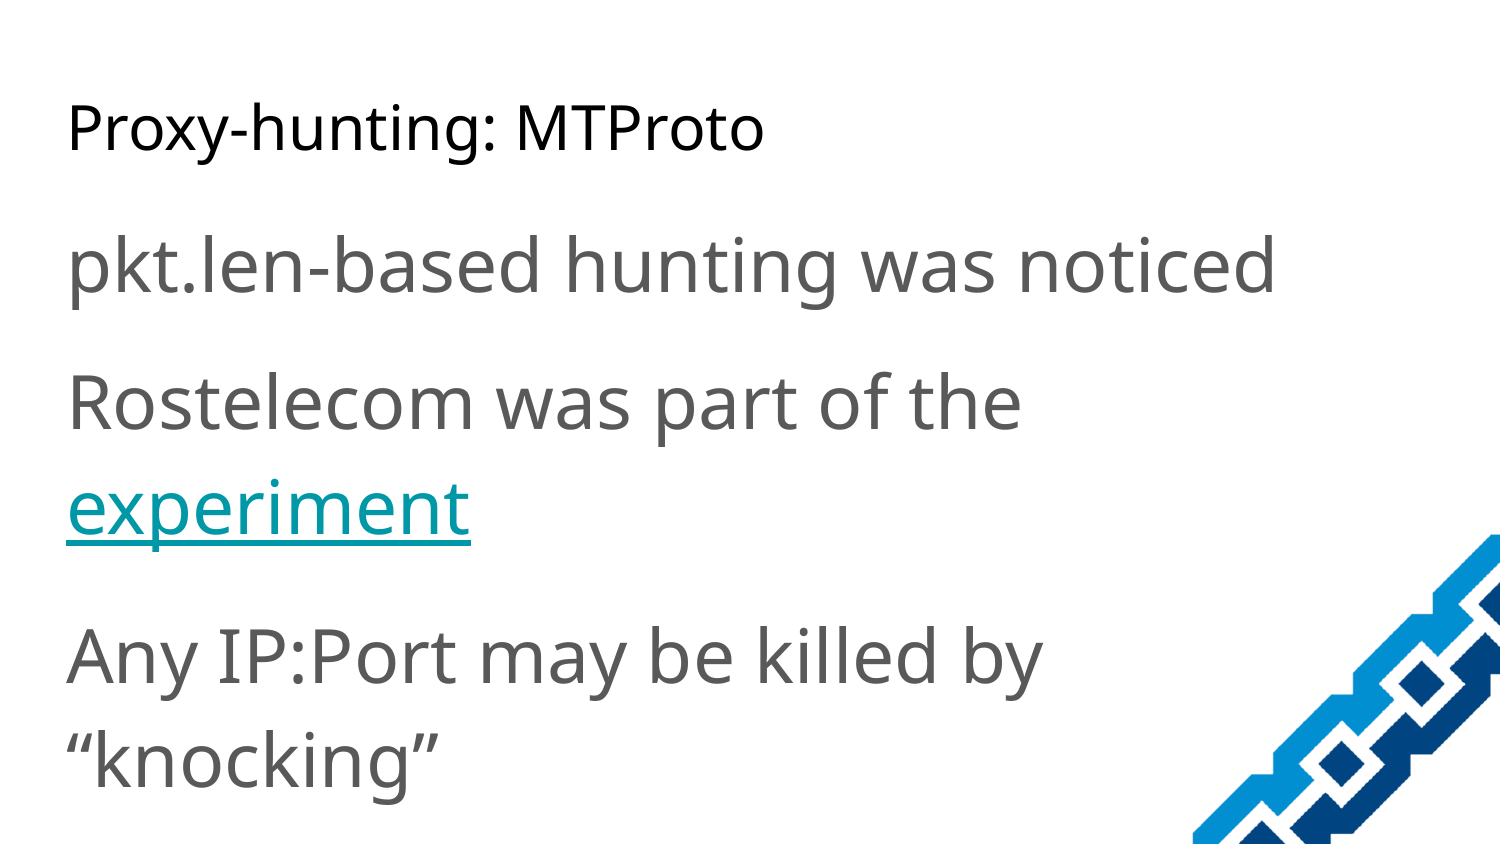

# Proxy-hunting: MTProto
pkt.len-based hunting was noticed
Rostelecom was part of the experiment
Any IP:Port may be killed by “knocking”
Reuters: “alike experiment happened”